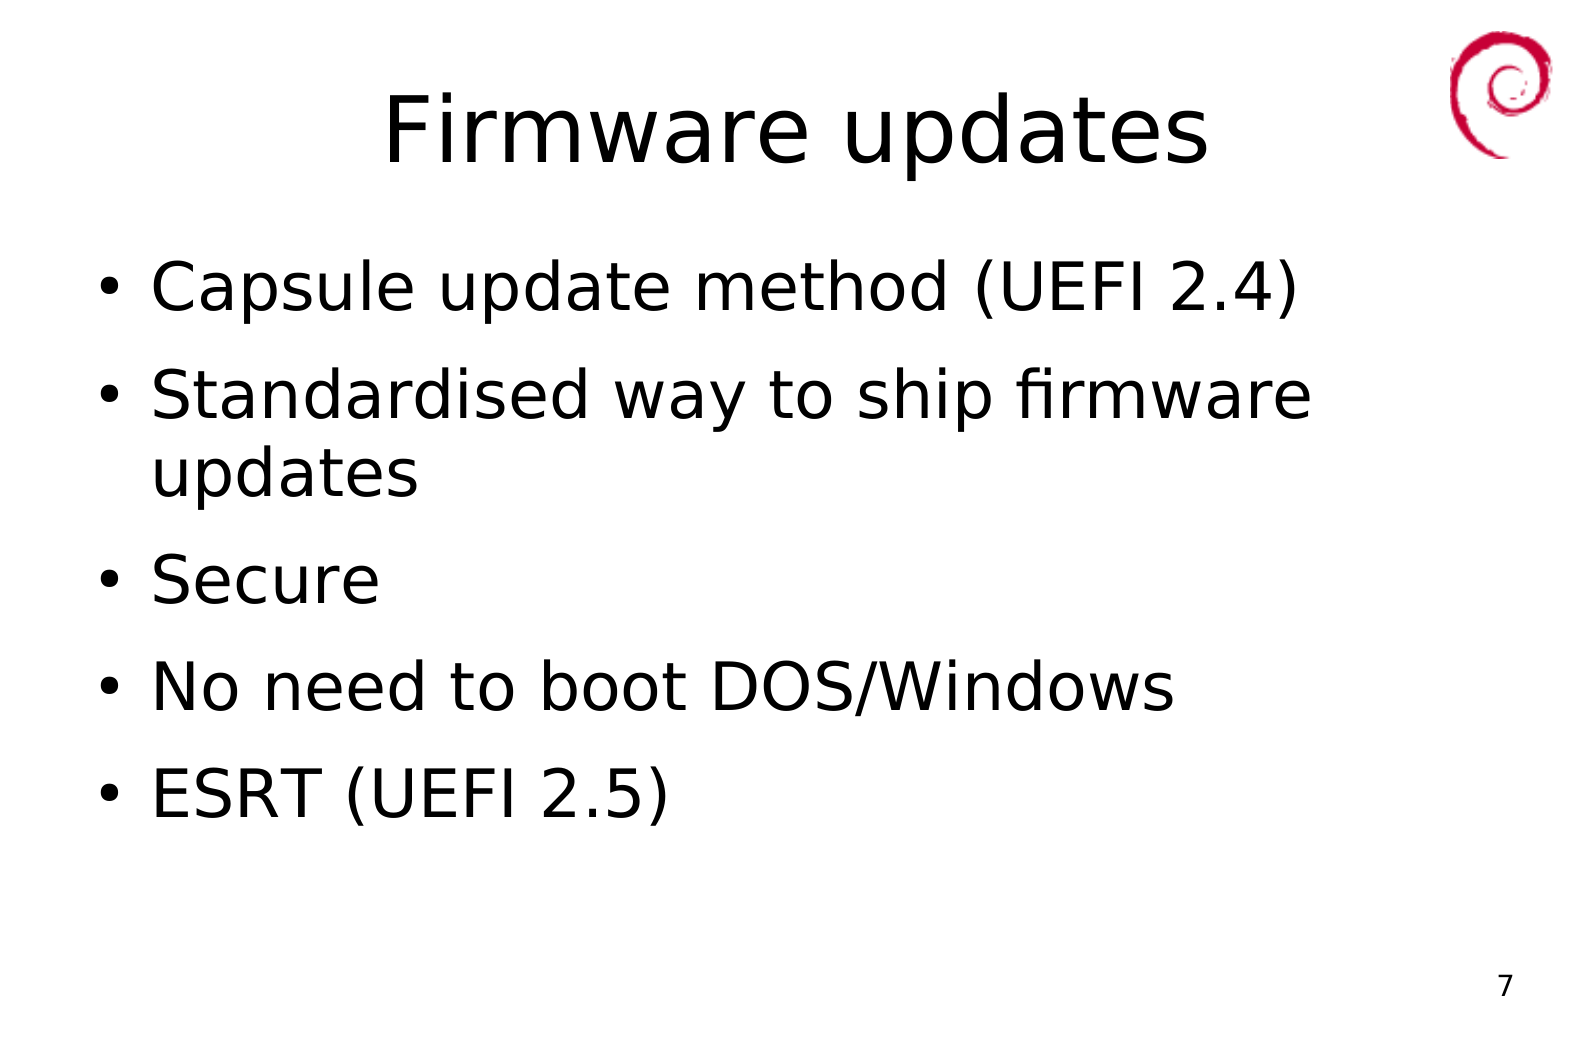

# Firmware updates
Capsule update method (UEFI 2.4)
Standardised way to ship firmware updates
Secure
No need to boot DOS/Windows
ESRT (UEFI 2.5)
7